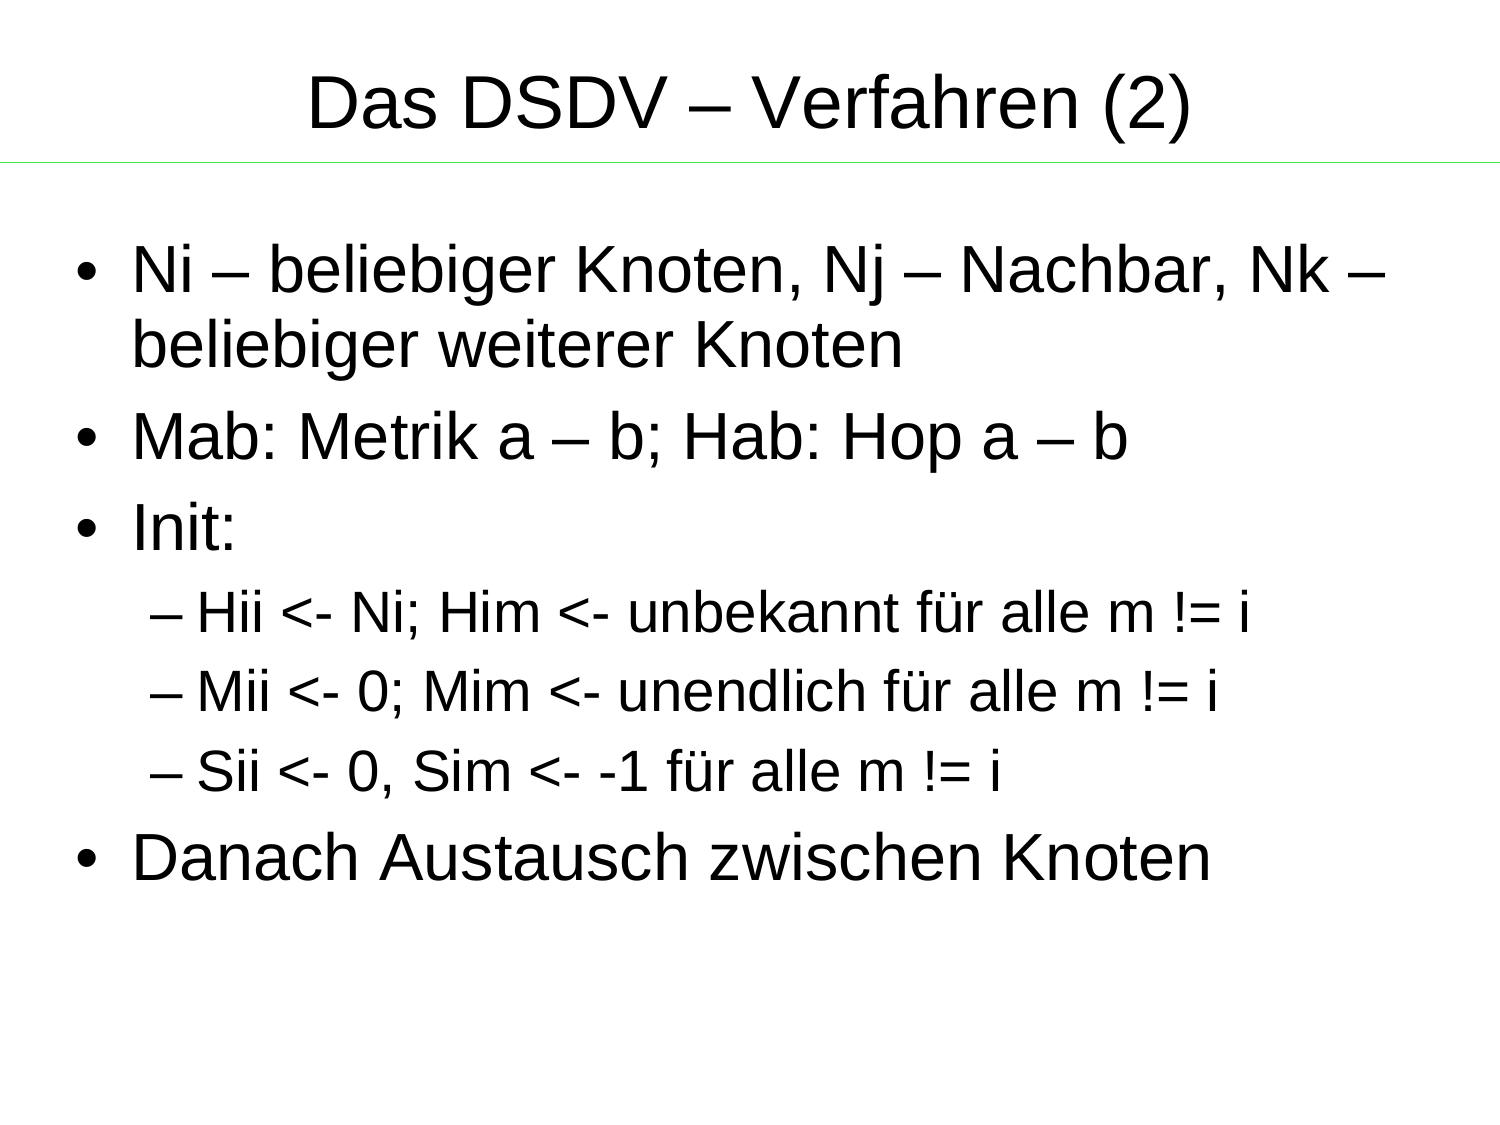

# Das DSDV – Verfahren (2)
Ni – beliebiger Knoten, Nj – Nachbar, Nk – beliebiger weiterer Knoten
Mab: Metrik a – b; Hab: Hop a – b
Init:
Hii <- Ni; Him <- unbekannt für alle m != i
Mii <- 0; Mim <- unendlich für alle m != i
Sii <- 0, Sim <- -1 für alle m != i
Danach Austausch zwischen Knoten